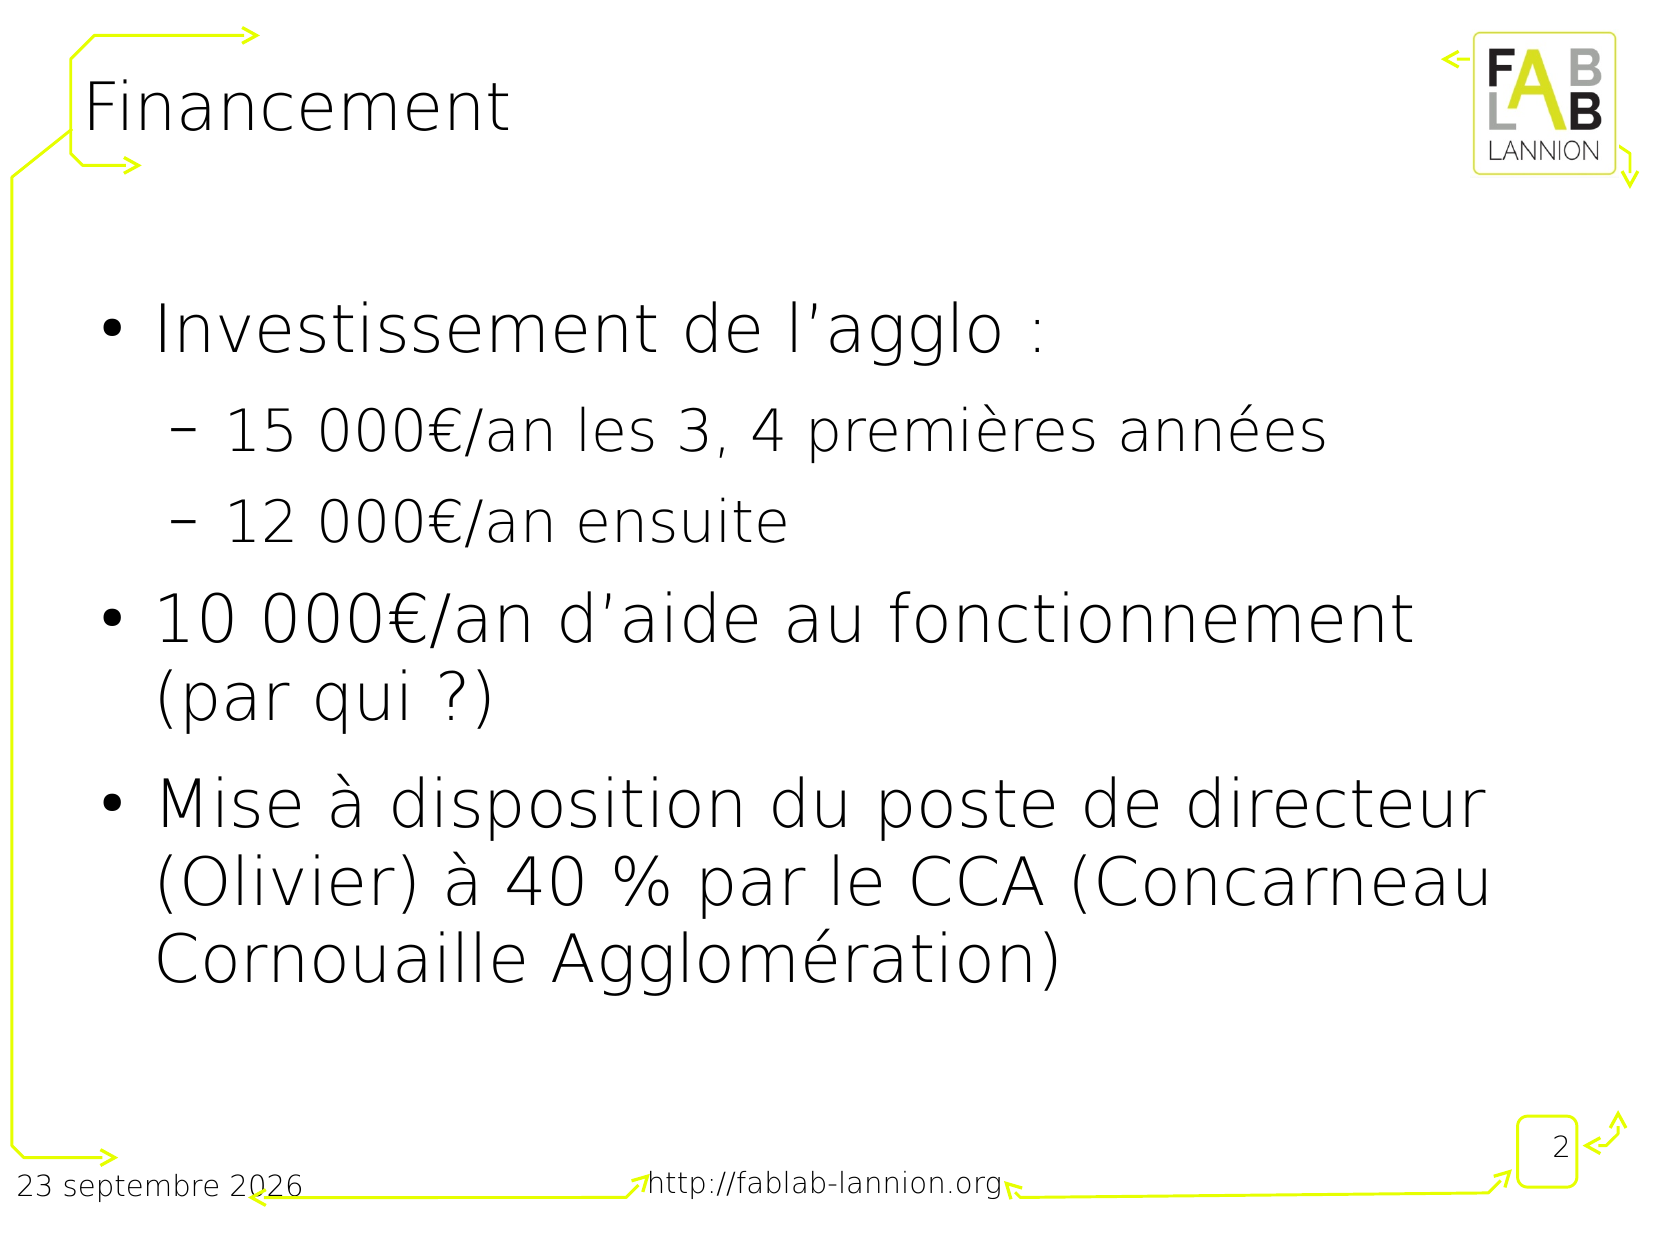

# Financement
Investissement de l’agglo :
15 000€/an les 3, 4 premières années
12 000€/an ensuite
10 000€/an d’aide au fonctionnement (par qui ?)
Mise à disposition du poste de directeur (Olivier) à 40 % par le CCA (Concarneau Cornouaille Agglomération)
2